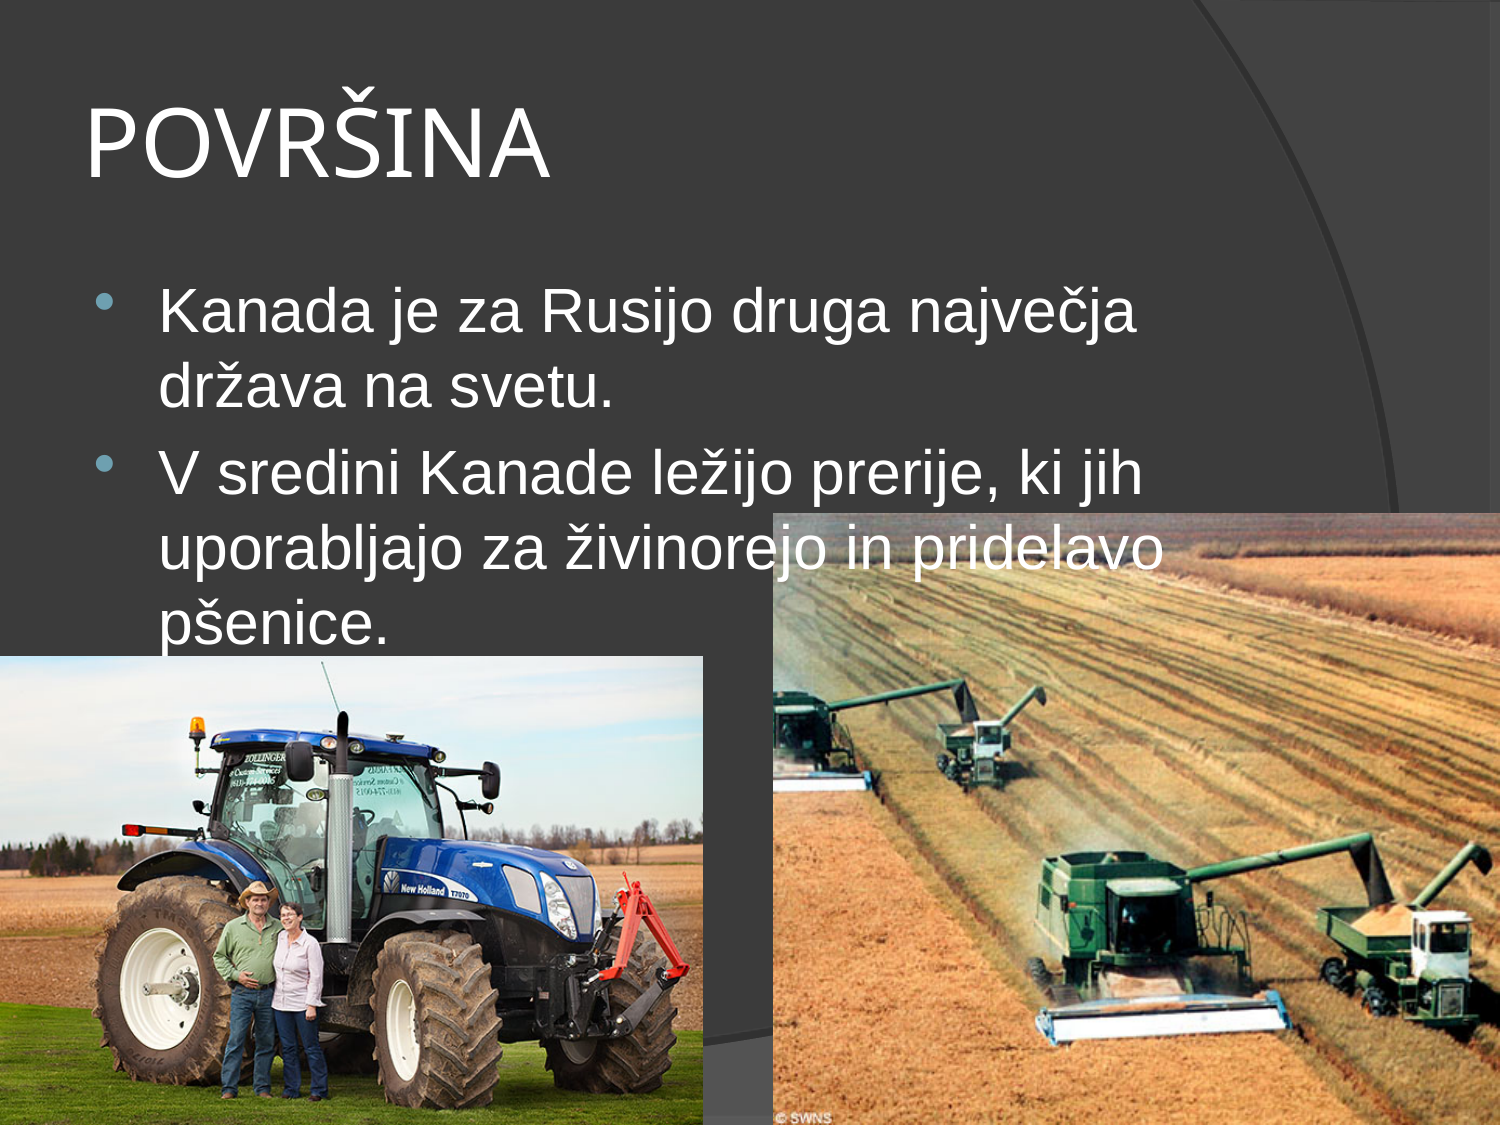

# POVRŠINA
Kanada je za Rusijo druga največja država na svetu.
V sredini Kanade ležijo prerije, ki jih uporabljajo za živinorejo in pridelavo pšenice.